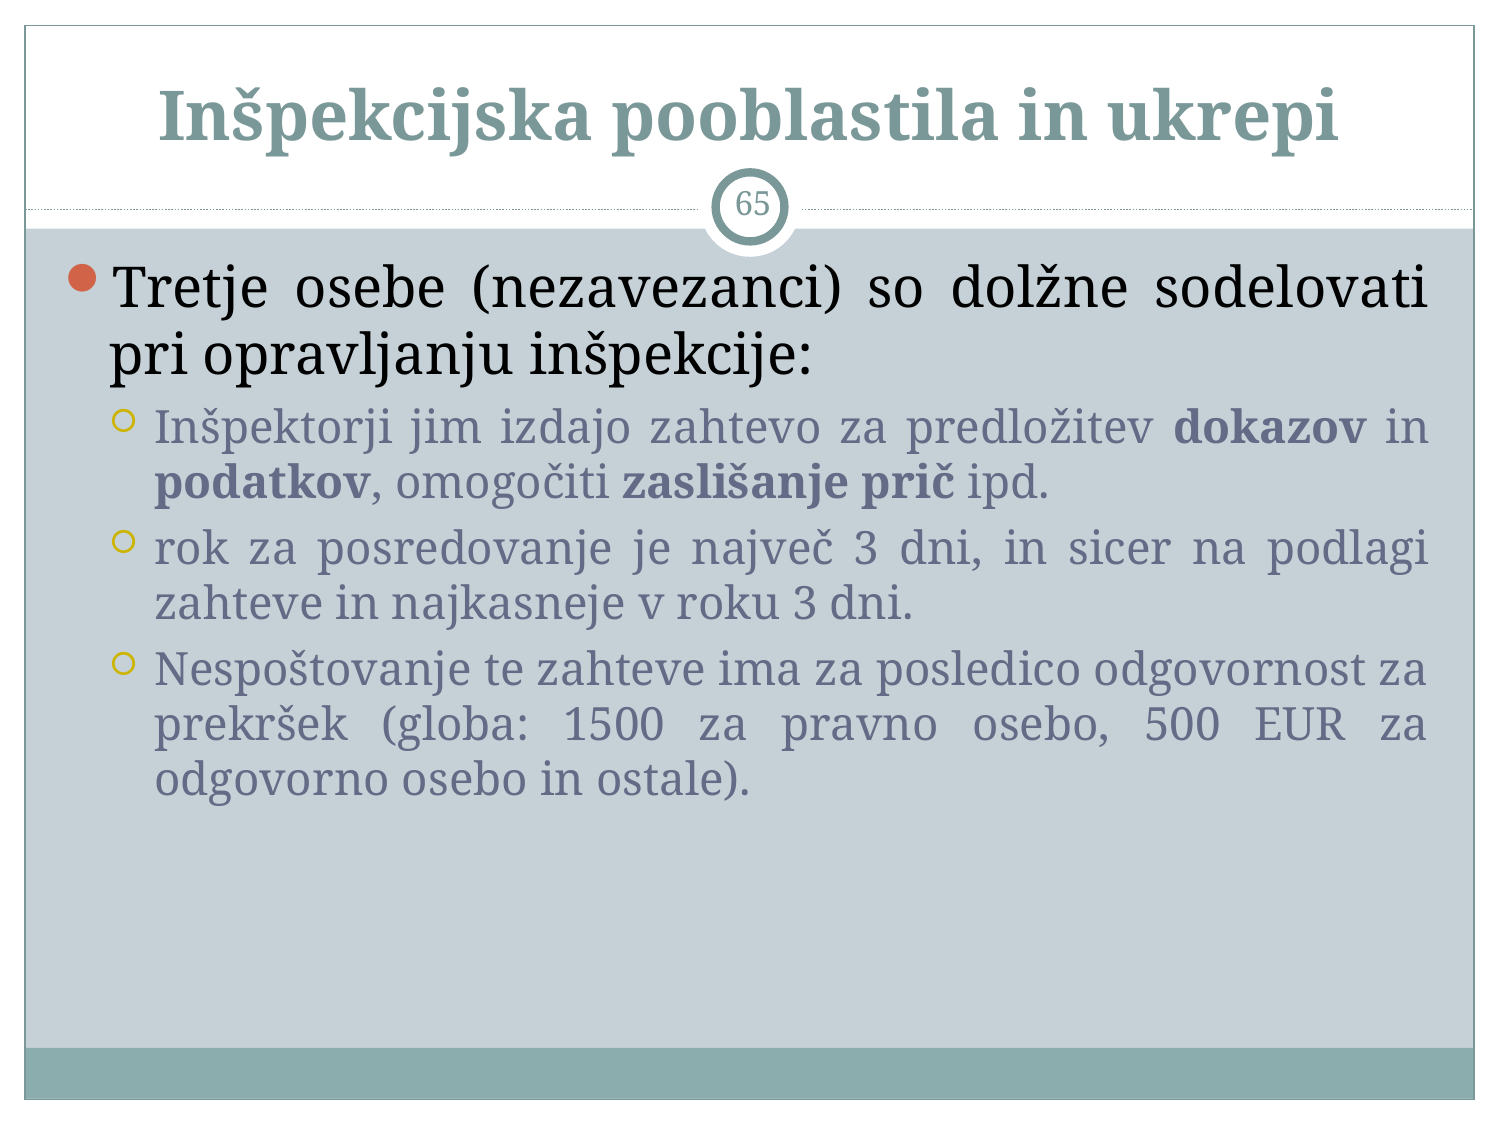

# Inšpekcijska pooblastila in ukrepi
Tretje osebe (nezavezanci) so dolžne sodelovati pri opravljanju inšpekcije:
Inšpektorji jim izdajo zahtevo za predložitev dokazov in podatkov, omogočiti zaslišanje prič ipd.
rok za posredovanje je največ 3 dni, in sicer na podlagi zahteve in najkasneje v roku 3 dni.
Nespoštovanje te zahteve ima za posledico odgovornost za prekršek (globa: 1500 za pravno osebo, 500 EUR za odgovorno osebo in ostale).